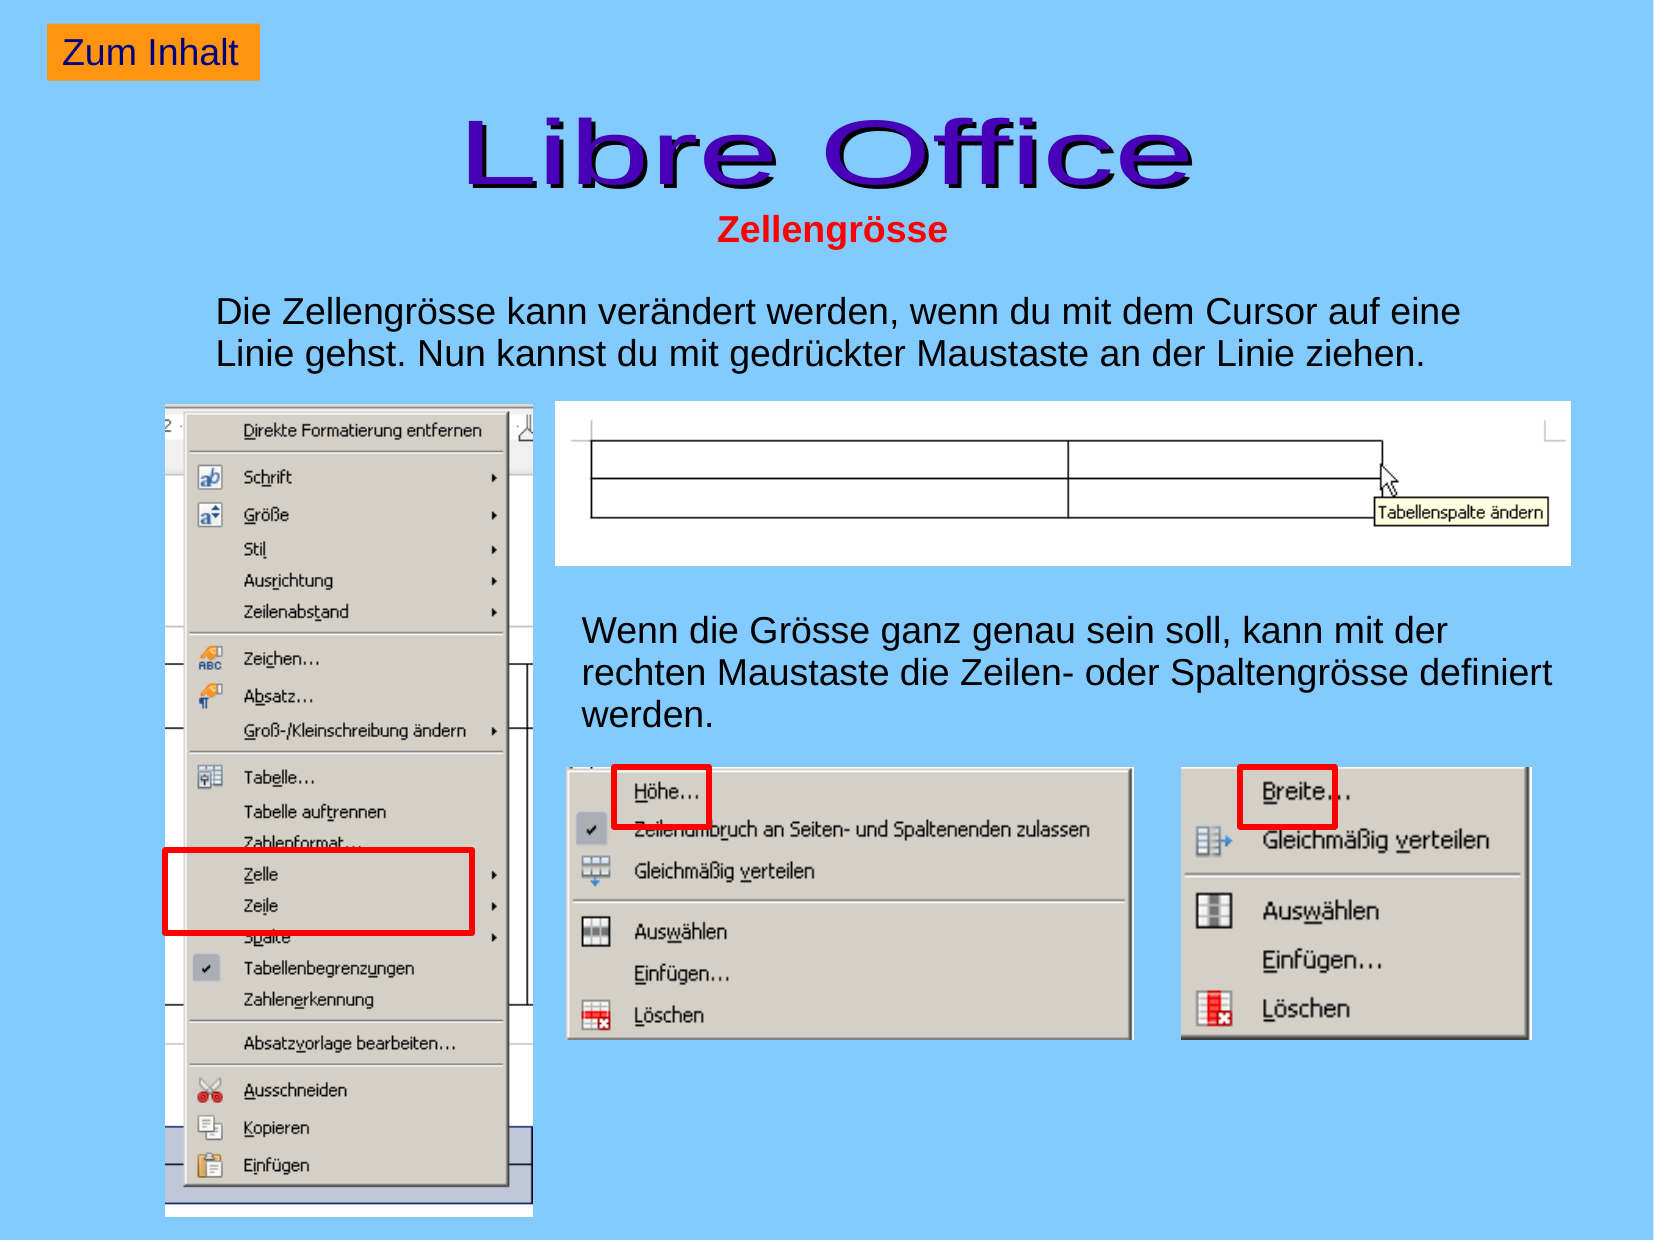

Zum Inhalt
# Libre Office
Zellengrösse
Die Zellengrösse kann verändert werden, wenn du mit dem Cursor auf eine Linie gehst. Nun kannst du mit gedrückter Maustaste an der Linie ziehen.
Wenn die Grösse ganz genau sein soll, kann mit der rechten Maustaste die Zeilen- oder Spaltengrösse definiert werden.